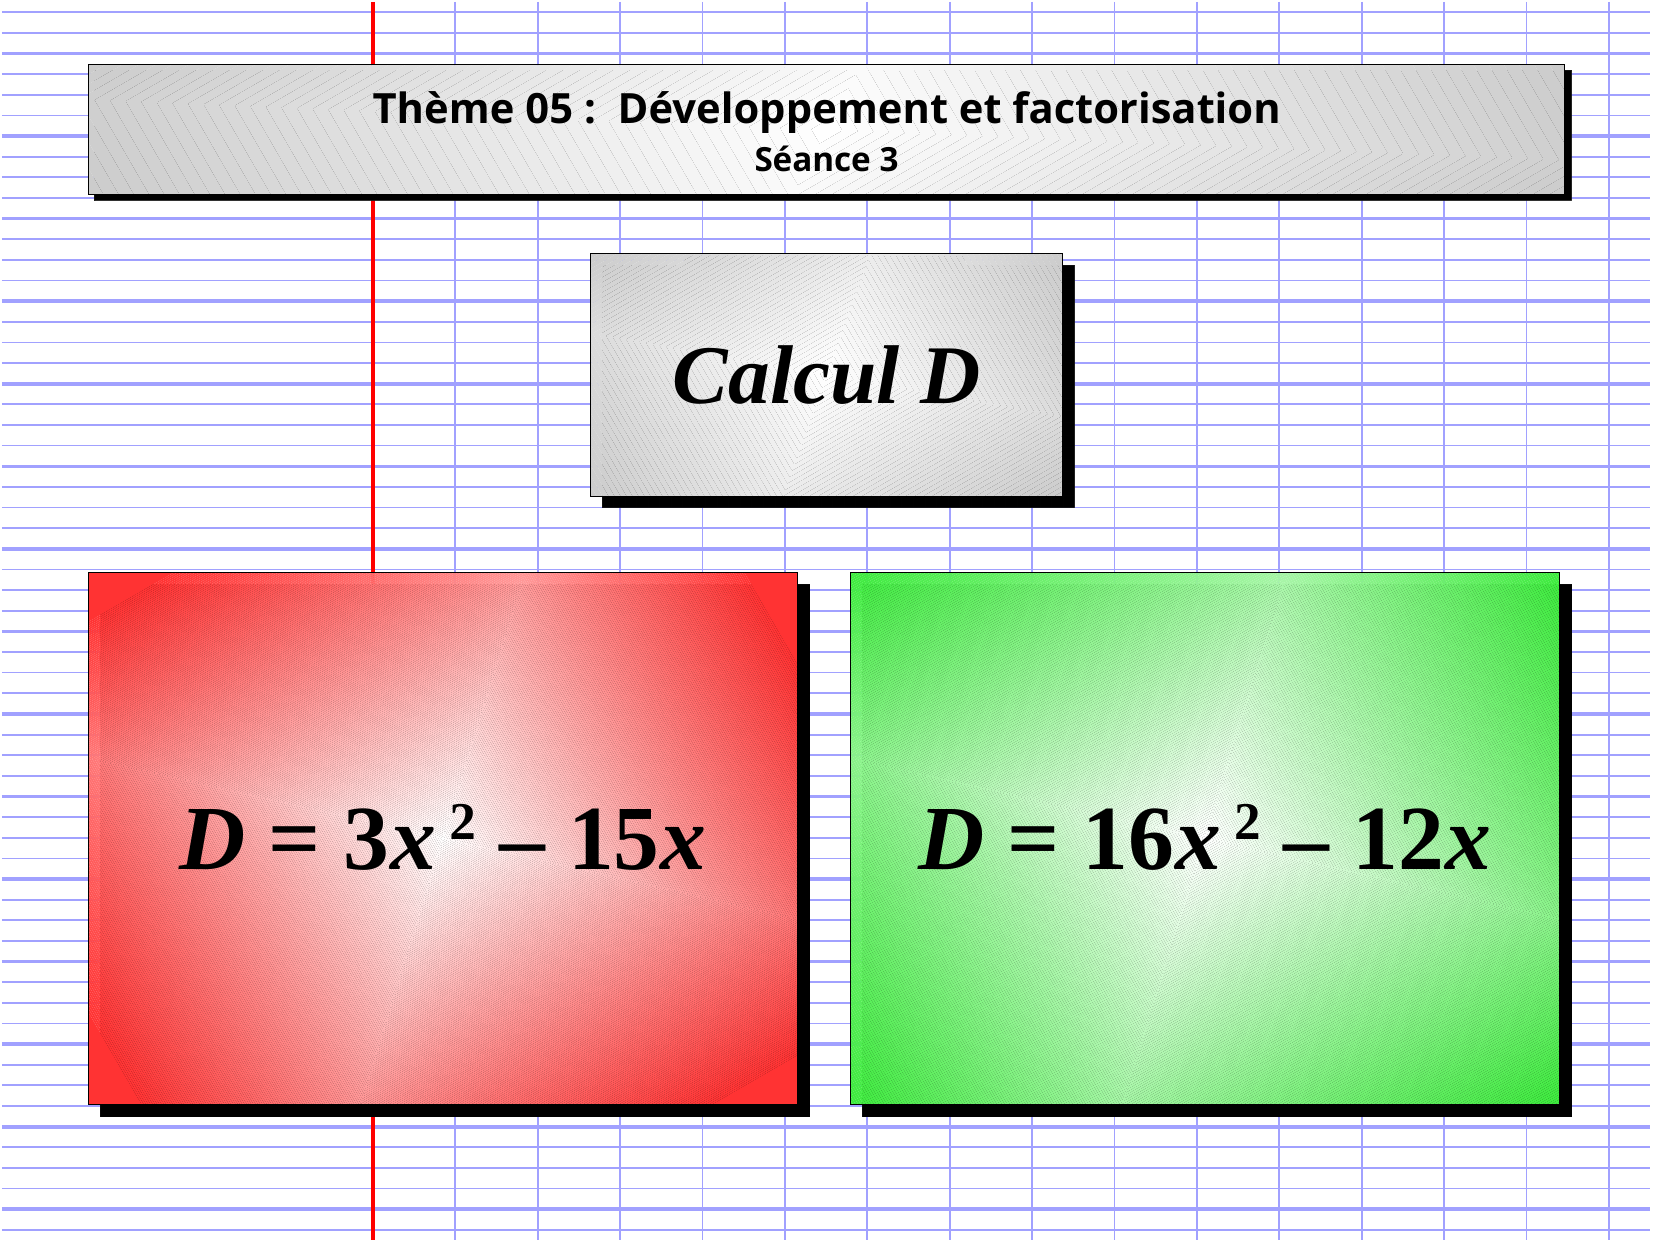

Thème 05 : Développement et factorisation
Séance 3
Calcul D
10
11
12
13
14
15
9
0
1
2
3
4
5
6
7
8
D = 3x 2 – 15x
D = 16x 2 – 12x